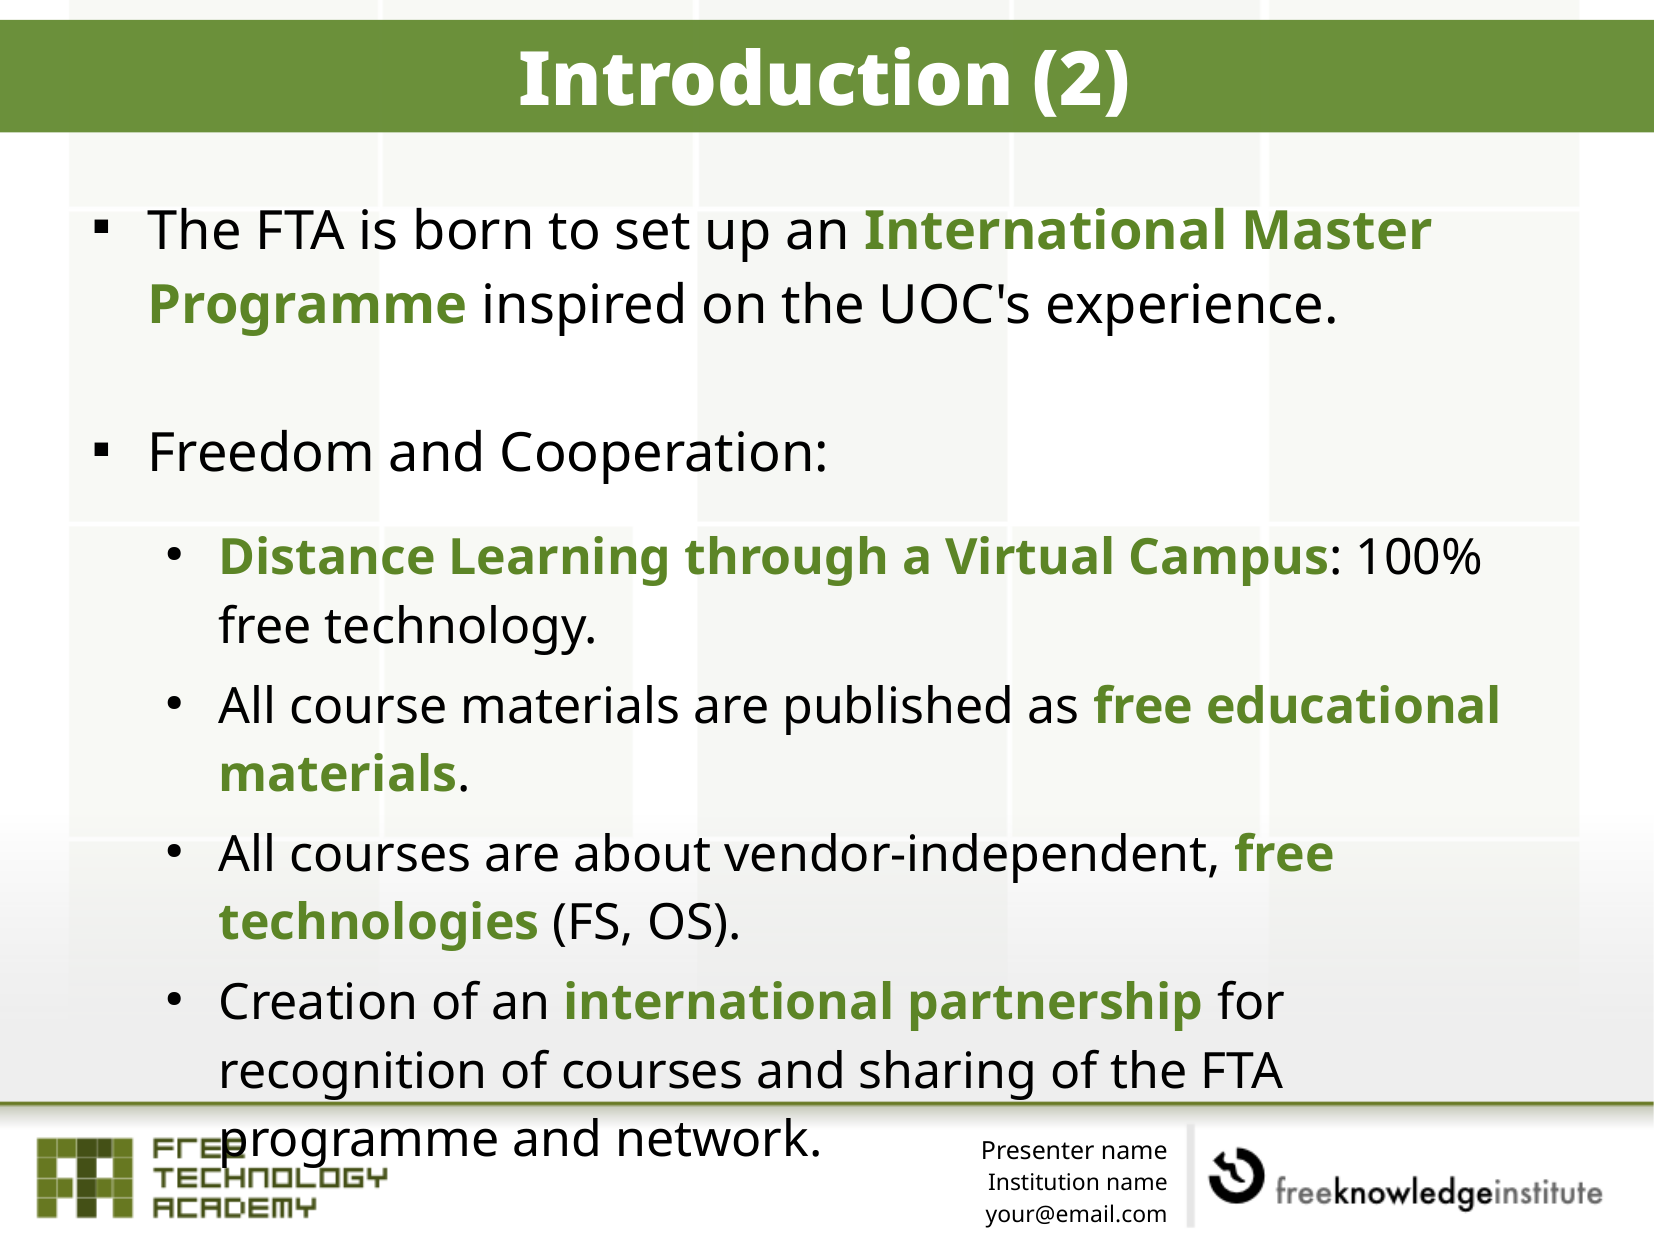

# Introduction (2)
The FTA is born to set up an International Master Programme inspired on the UOC's experience.
Freedom and Cooperation:
Distance Learning through a Virtual Campus: 100% free technology.
All course materials are published as free educational materials.
All courses are about vendor-independent, free technologies (FS, OS).
Creation of an international partnership for recognition of courses and sharing of the FTA programme and network.